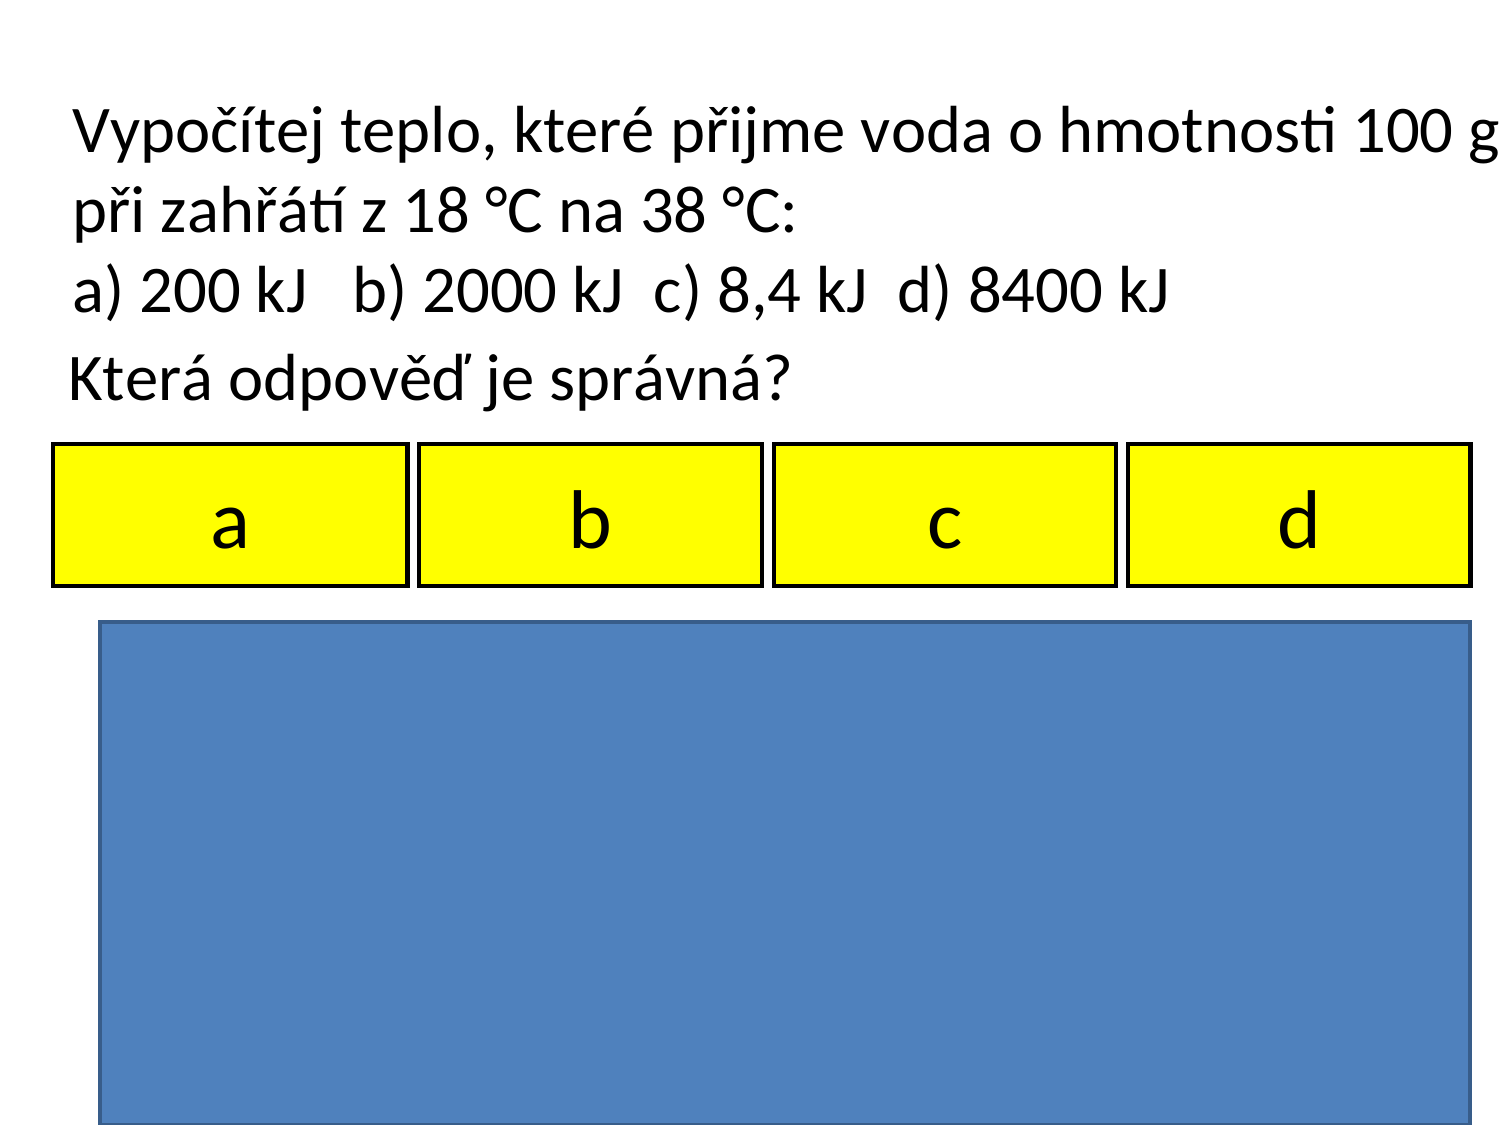

1
1
Vypočítej teplo, které přijme voda o hmotnosti 100 g
při zahřátí z 18 °C na 38 °C:
a) 200 kJ b) 2000 kJ c) 8,4 kJ d) 8400 kJ
Která odpověď je správná?
a
b
c
d
 Q = m . c . ( t t )
 Q = 0,1 kg . 4,2 kJ . 20 °C
Q = 8,4 kJ
m = 100 g = 0,1 kg
2
1
t = 18 °C
1
kg °C
t = 38 °C
2
 kJ
 kg °C
c = 4,2
Q = ?